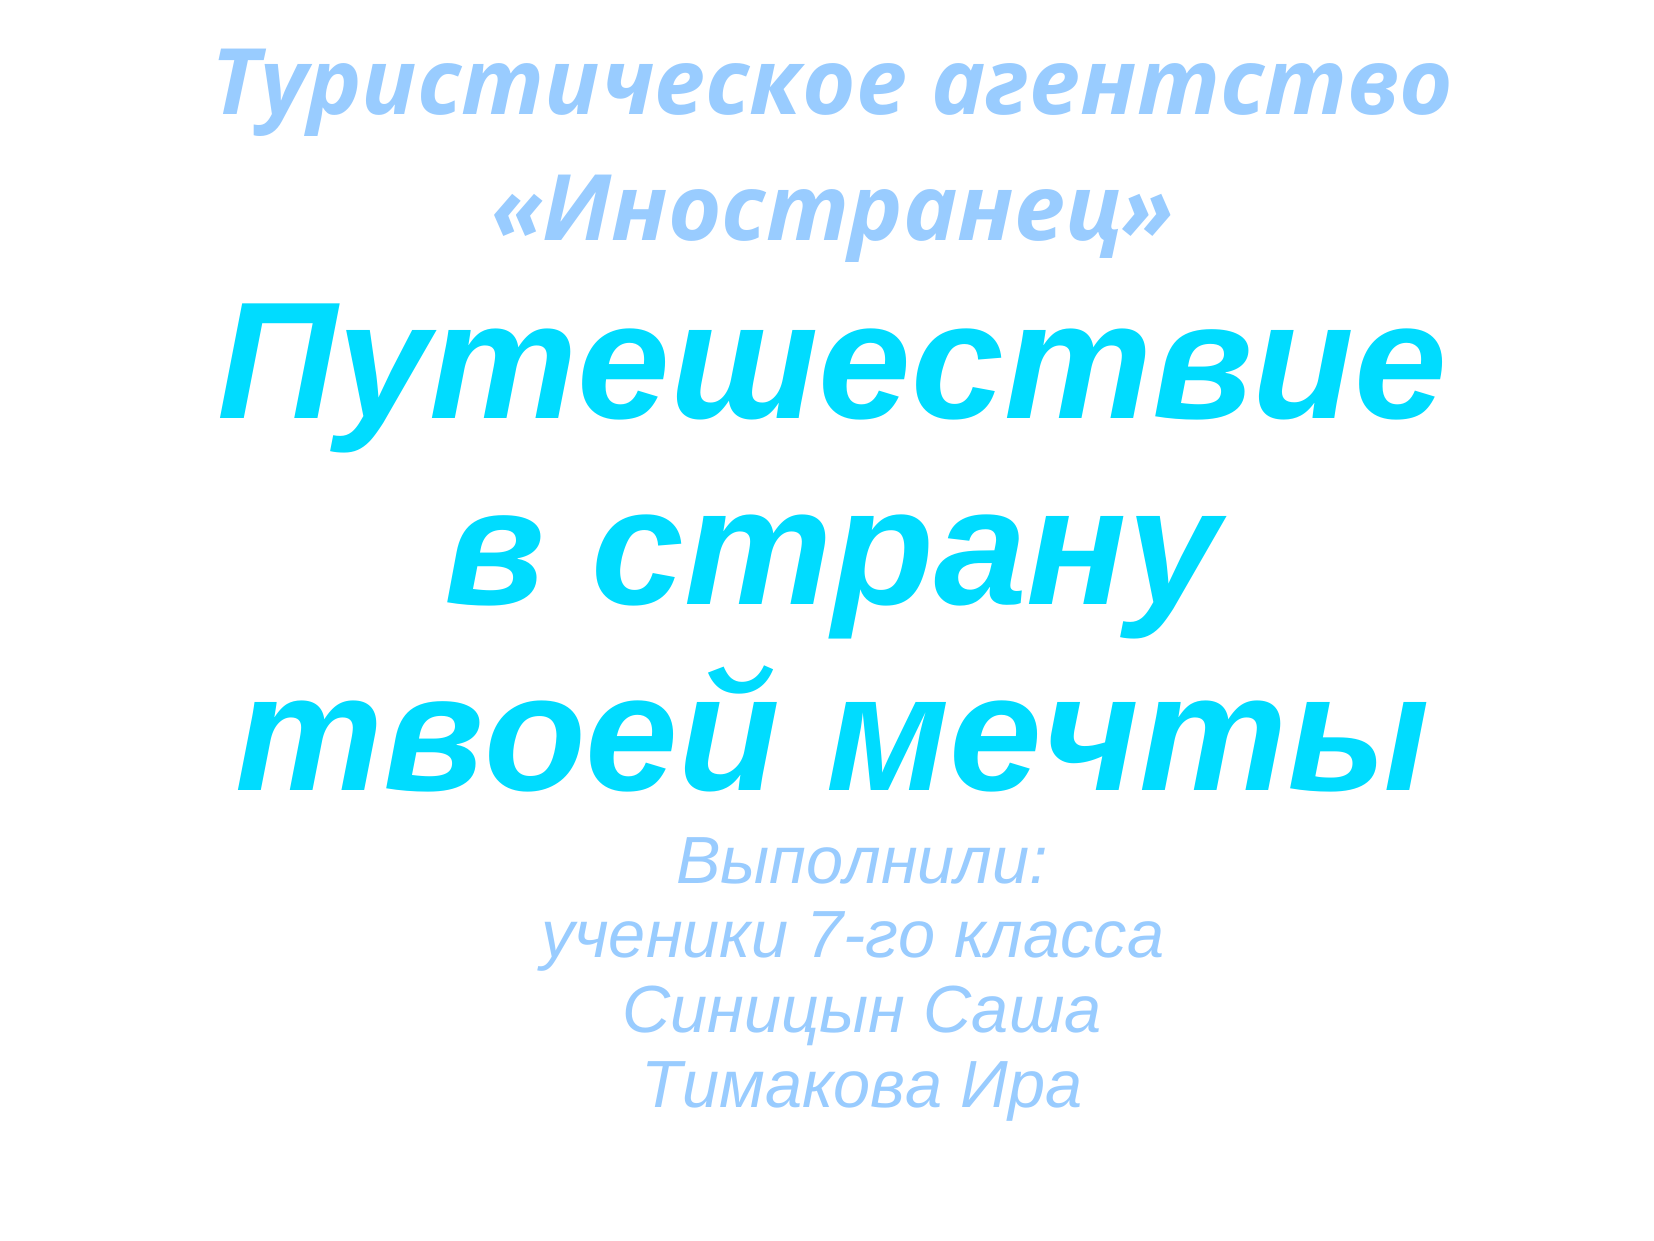

# Туристическое агентство «Иностранец» Путешествие в страну твоей мечты
Выполнили:
ученики 7-го класса
Синицын Саша
Тимакова Ира